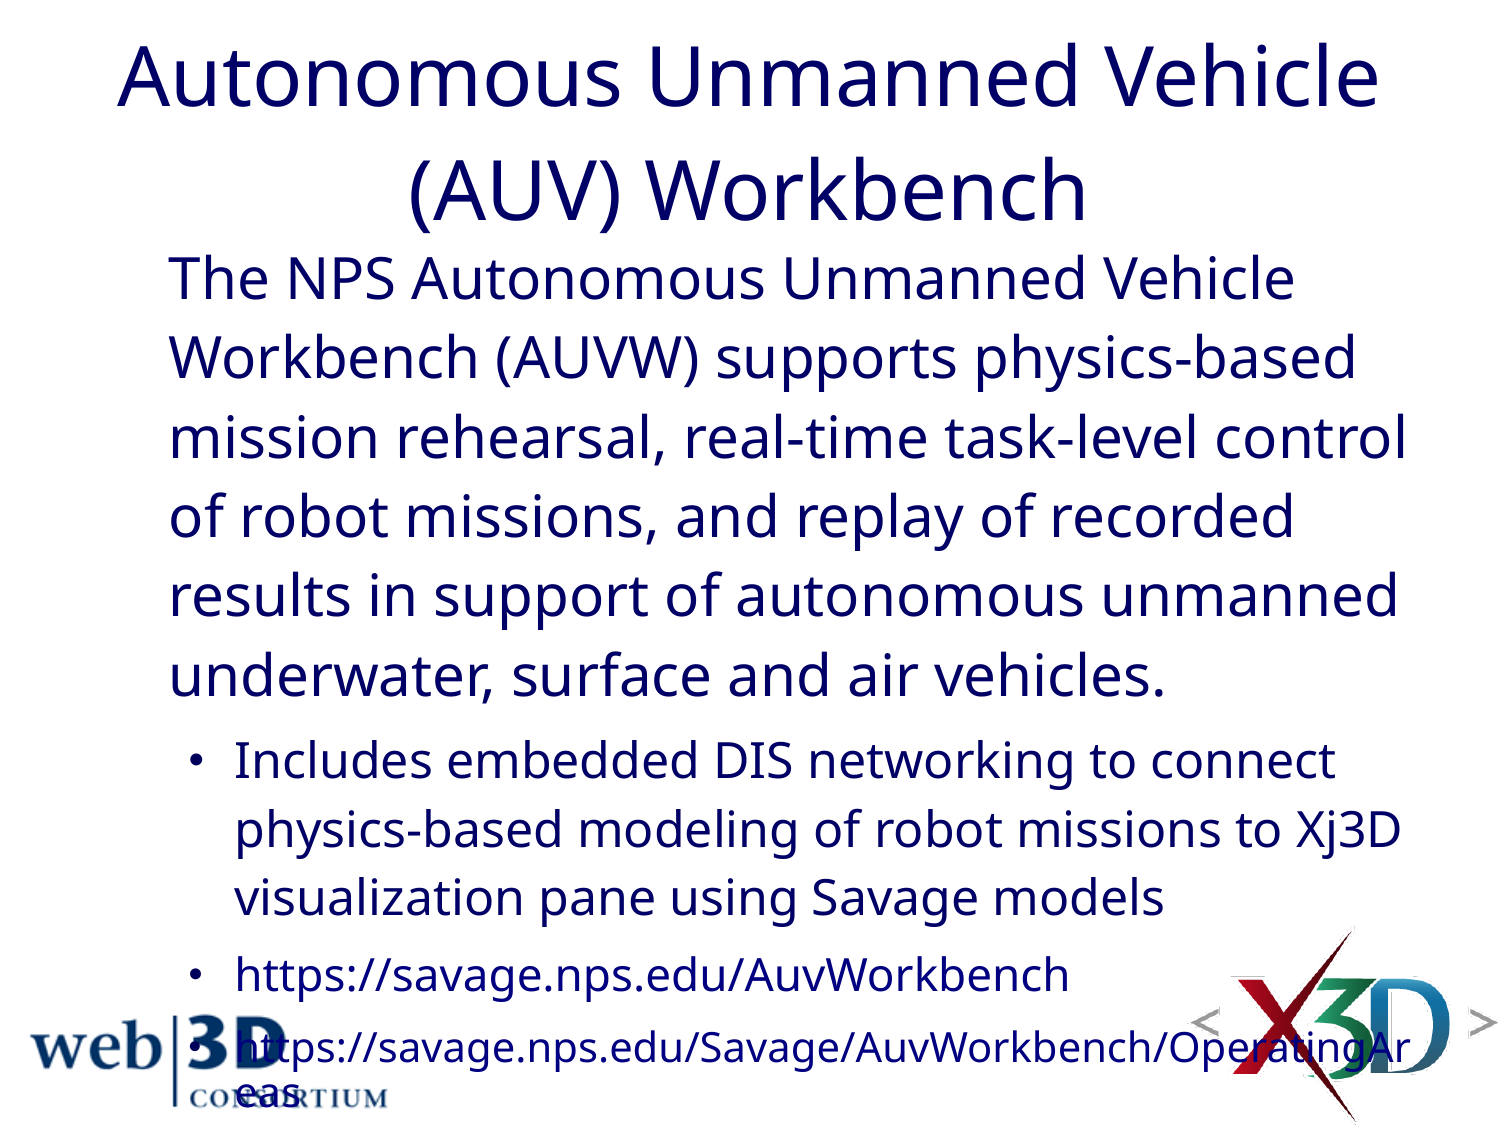

# Autonomous Unmanned Vehicle (AUV) Workbench
The NPS Autonomous Unmanned Vehicle Workbench (AUVW) supports physics-based mission rehearsal, real-time task-level control of robot missions, and replay of recorded results in support of autonomous unmanned underwater, surface and air vehicles.
Includes embedded DIS networking to connect physics-based modeling of robot missions to Xj3D visualization pane using Savage models
https://savage.nps.edu/AuvWorkbench
https://savage.nps.edu/Savage/AuvWorkbench/OperatingAreas